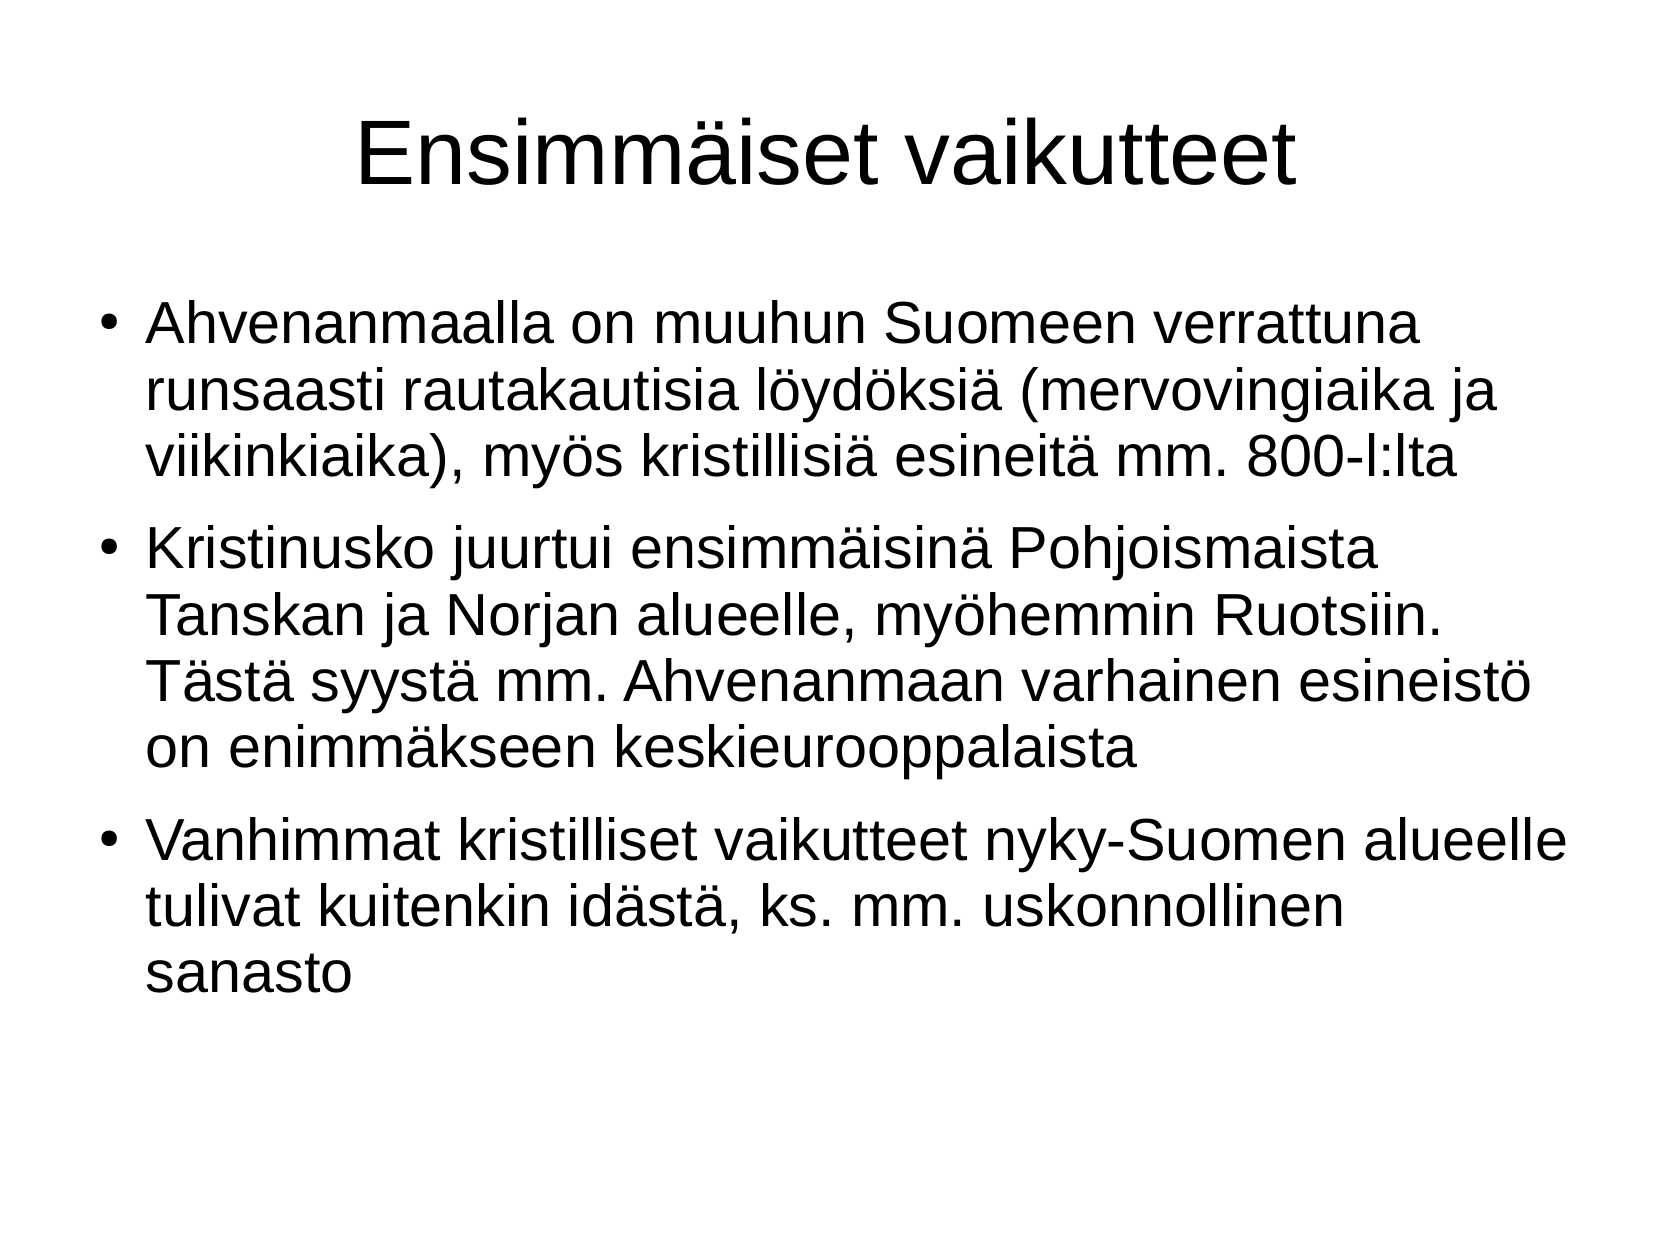

# Ensimmäiset vaikutteet
Ahvenanmaalla on muuhun Suomeen verrattuna runsaasti rautakautisia löydöksiä (mervovingiaika ja viikinkiaika), myös kristillisiä esineitä mm. 800-l:lta
Kristinusko juurtui ensimmäisinä Pohjoismaista Tanskan ja Norjan alueelle, myöhemmin Ruotsiin. Tästä syystä mm. Ahvenanmaan varhainen esineistö on enimmäkseen keskieurooppalaista
Vanhimmat kristilliset vaikutteet nyky-Suomen alueelle tulivat kuitenkin idästä, ks. mm. uskonnollinen sanasto